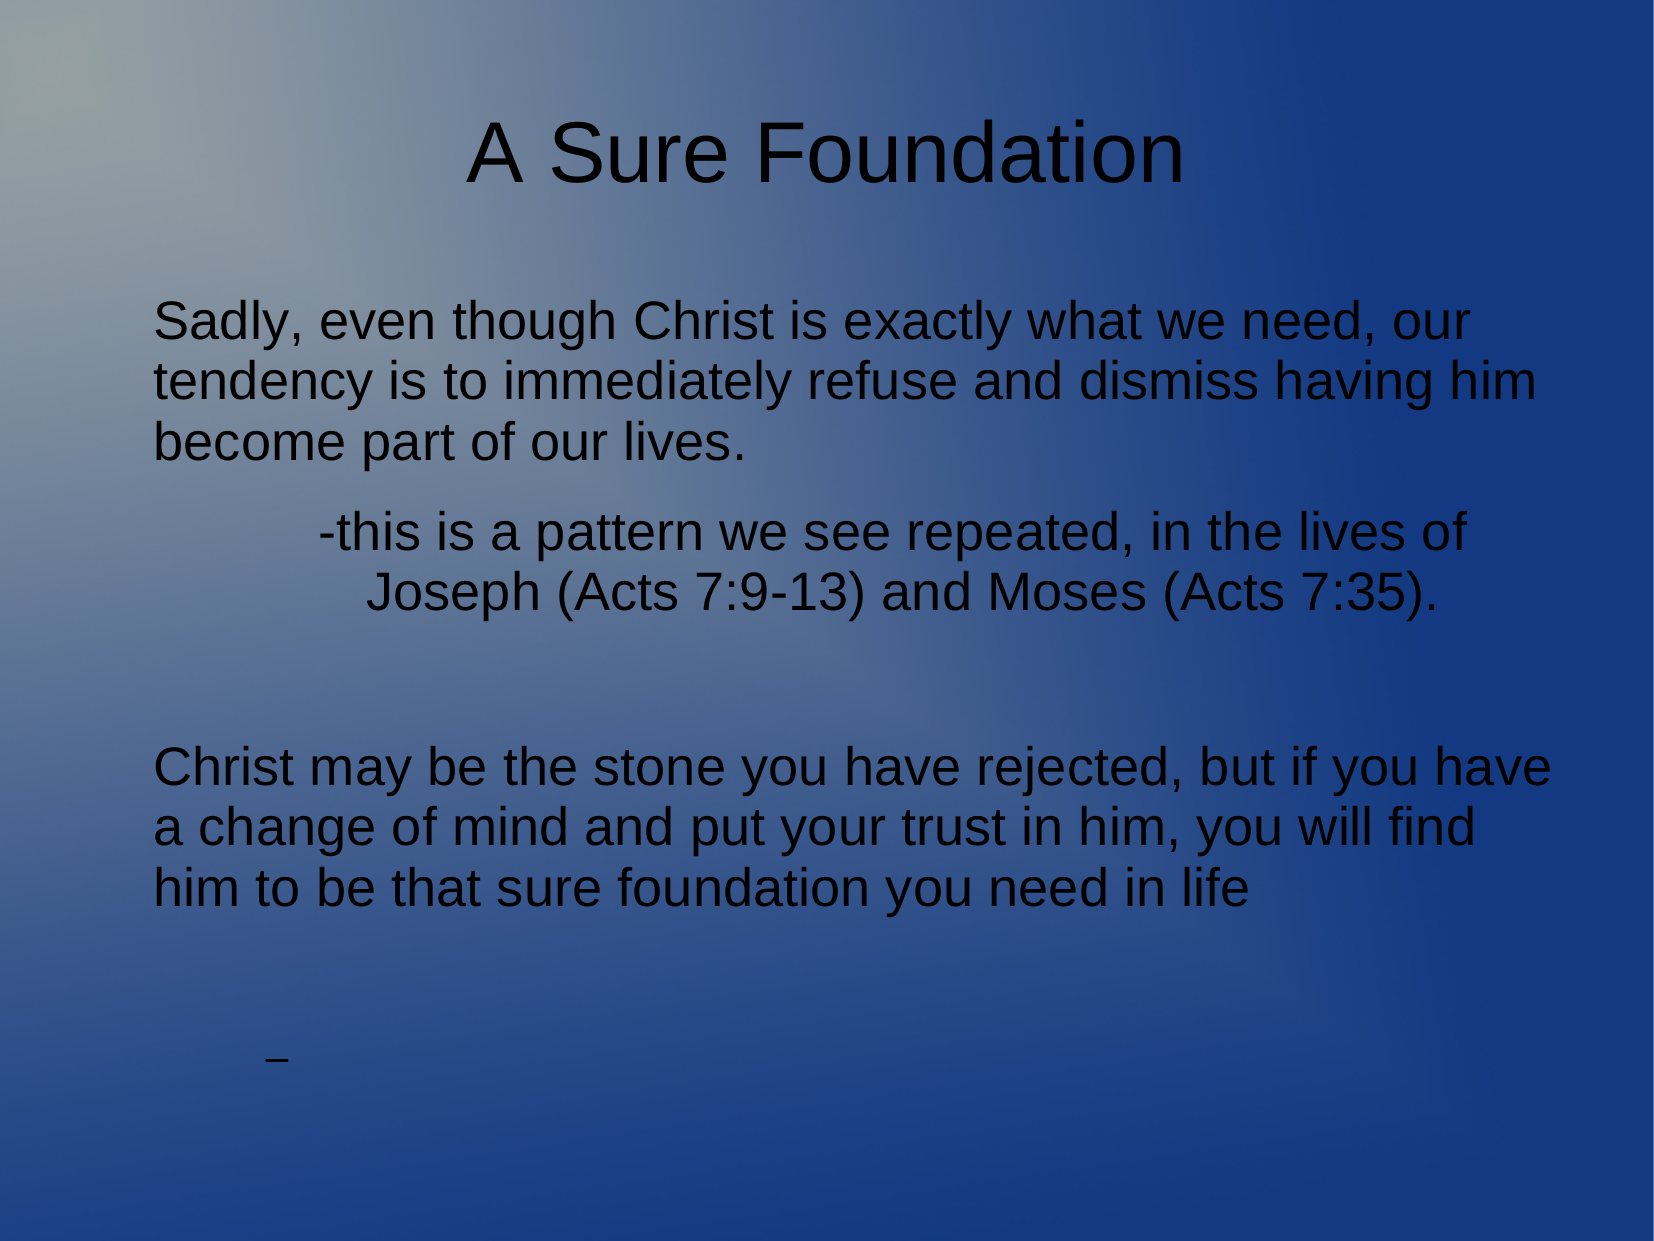

# A Sure Foundation
Sadly, even though Christ is exactly what we need, our tendency is to immediately refuse and dismiss having him become part of our lives.
-this is a pattern we see repeated, in the lives of Joseph (Acts 7:9-13) and Moses (Acts 7:35).
Christ may be the stone you have rejected, but if you have a change of mind and put your trust in him, you will find him to be that sure foundation you need in life